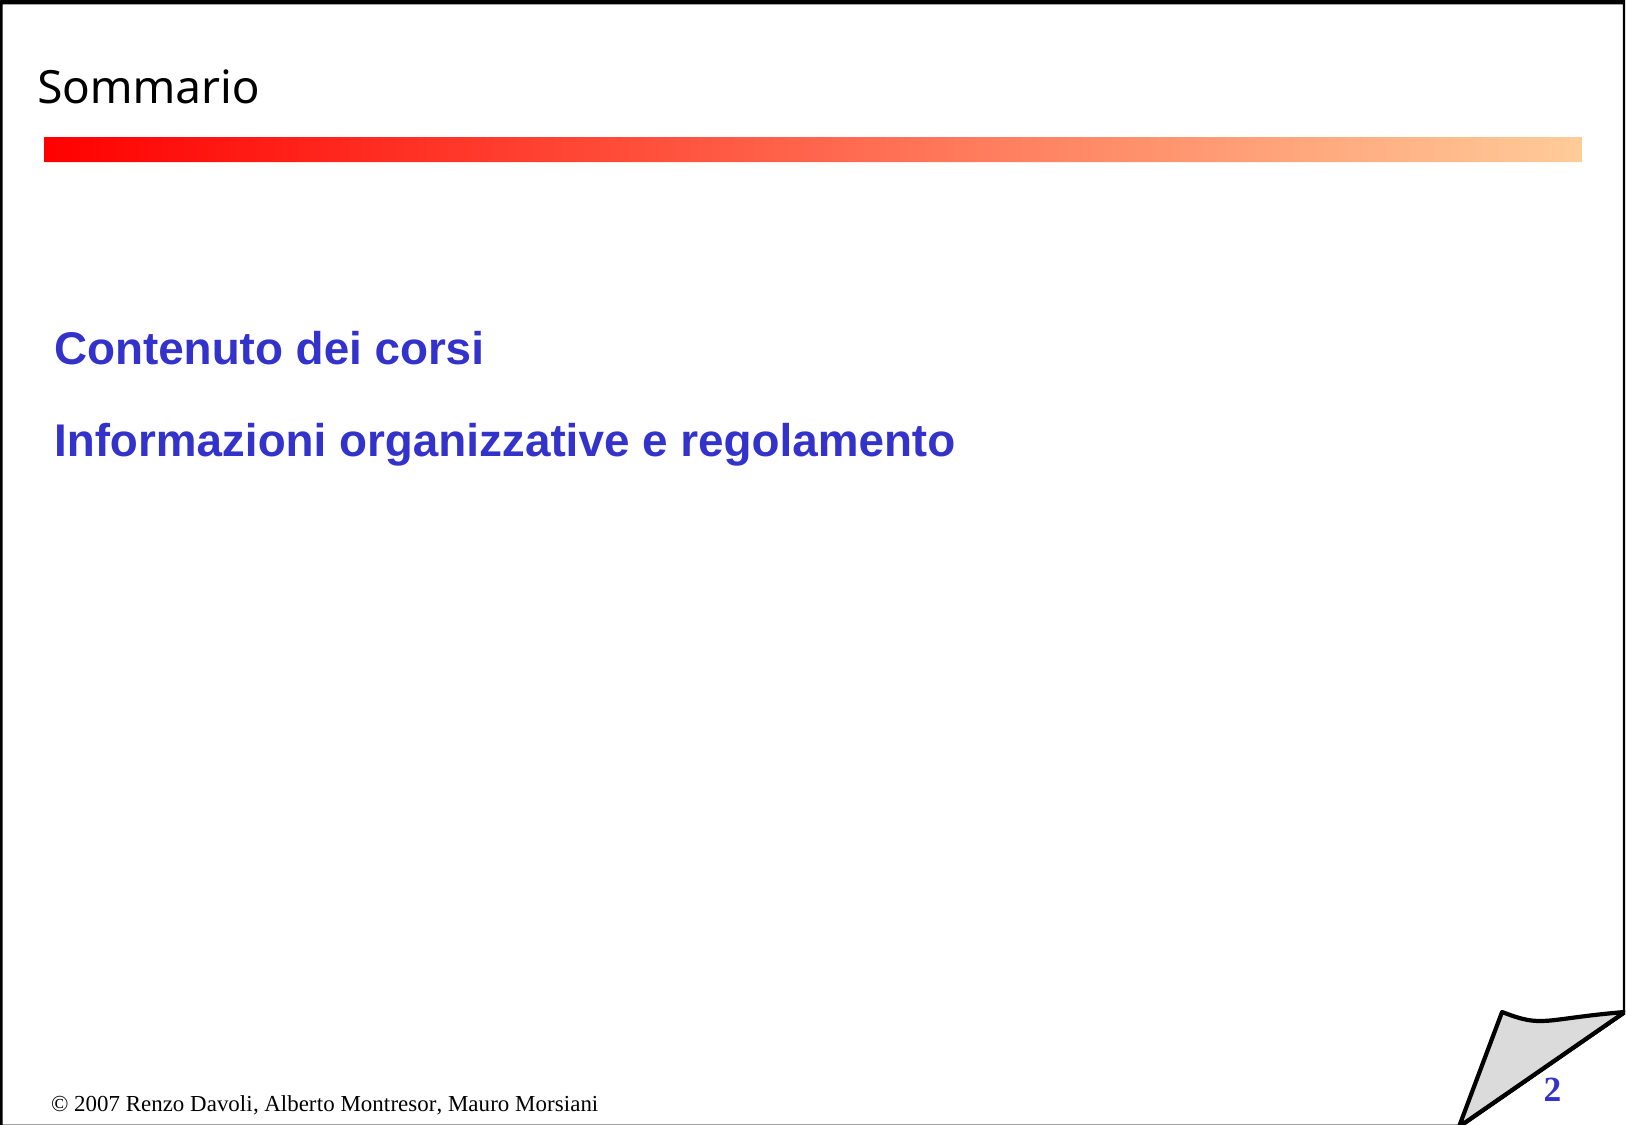

# Sommario
Contenuto dei corsi
Informazioni organizzative e regolamento